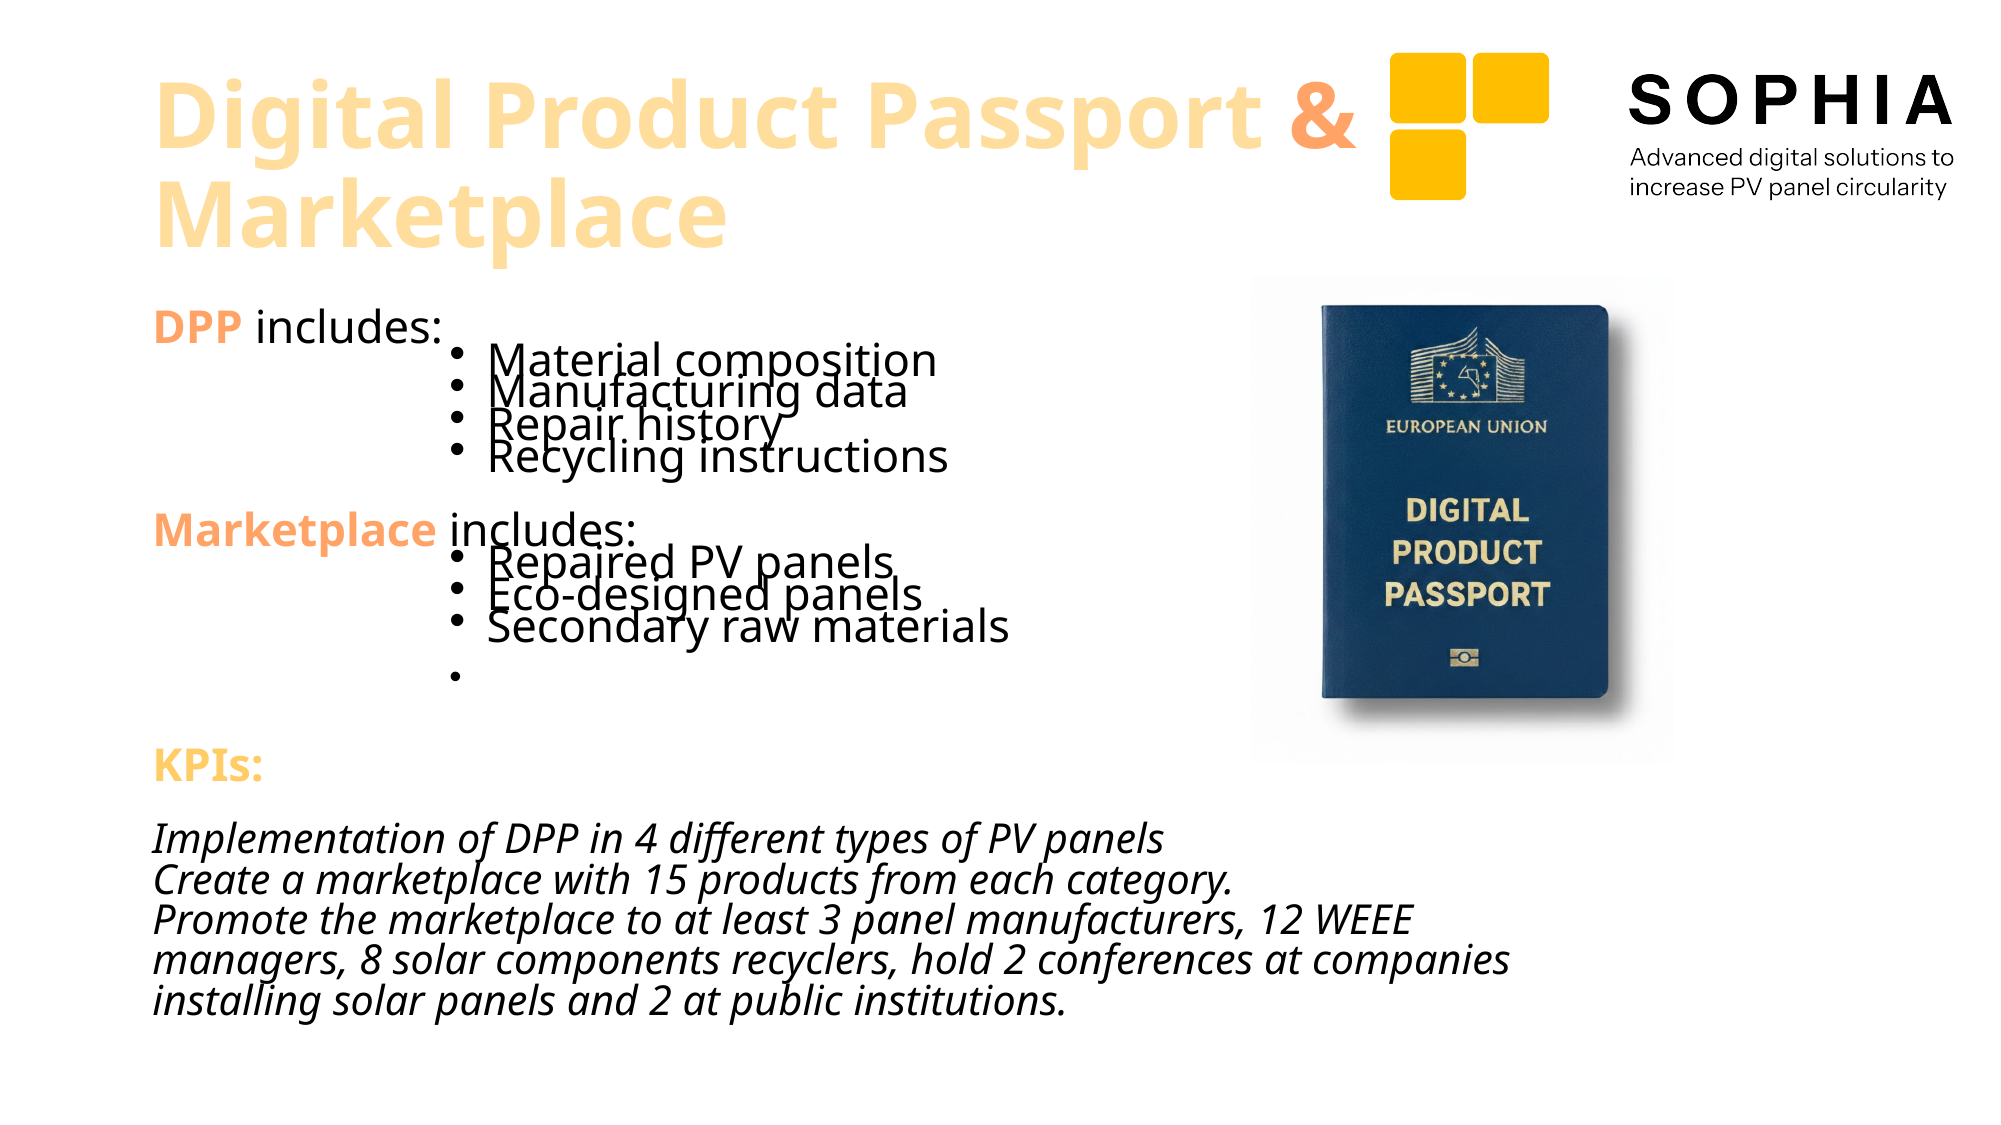

# Digital Product Passport & Marketplace
DPP includes:
Material composition
Manufacturing data
Repair history
Recycling instructions
Marketplace includes:
Repaired PV panels
Eco-designed panels
Secondary raw materials
KPIs:
Implementation of DPP in 4 different types of PV panels
Create a marketplace with 15 products from each category.
Promote the marketplace to at least 3 panel manufacturers, 12 WEEE
managers, 8 solar components recyclers, hold 2 conferences at companies
installing solar panels and 2 at public institutions.